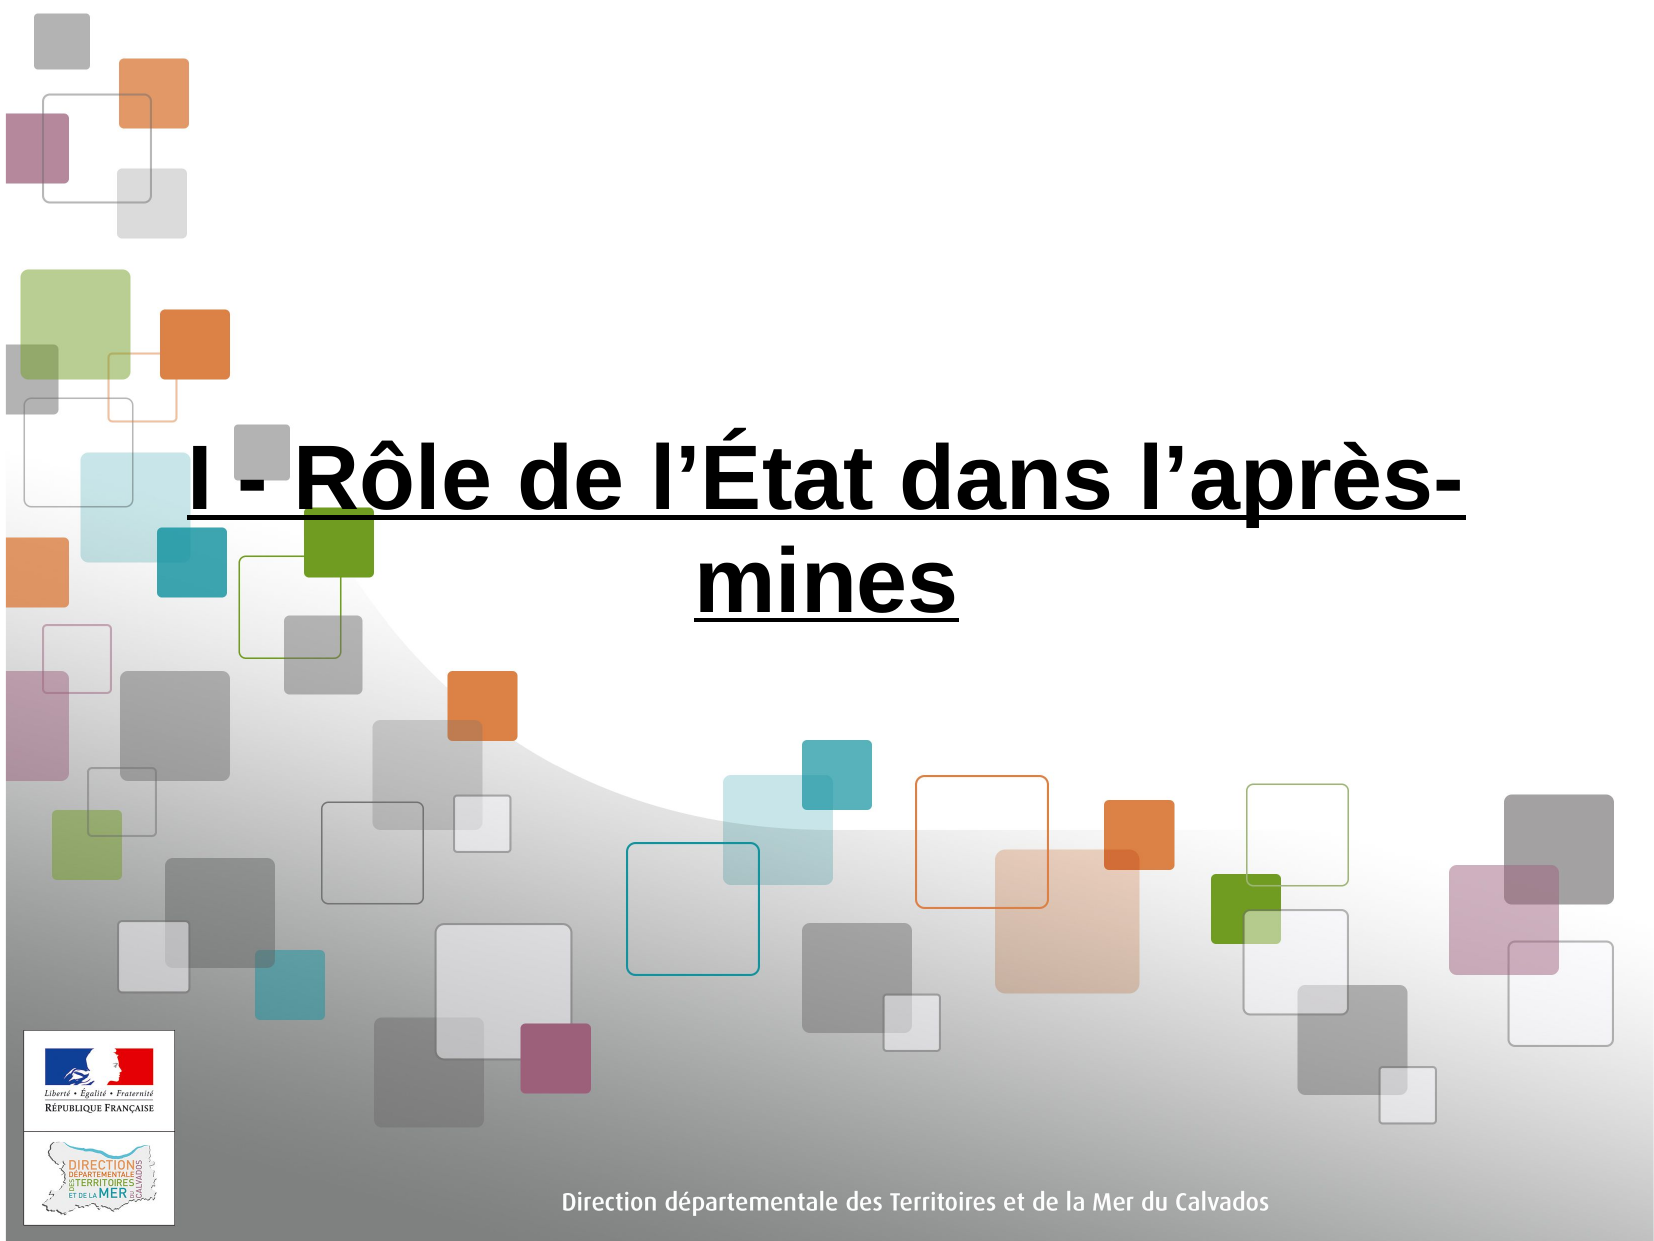

# I - Rôle de l’État dans l’après-mines